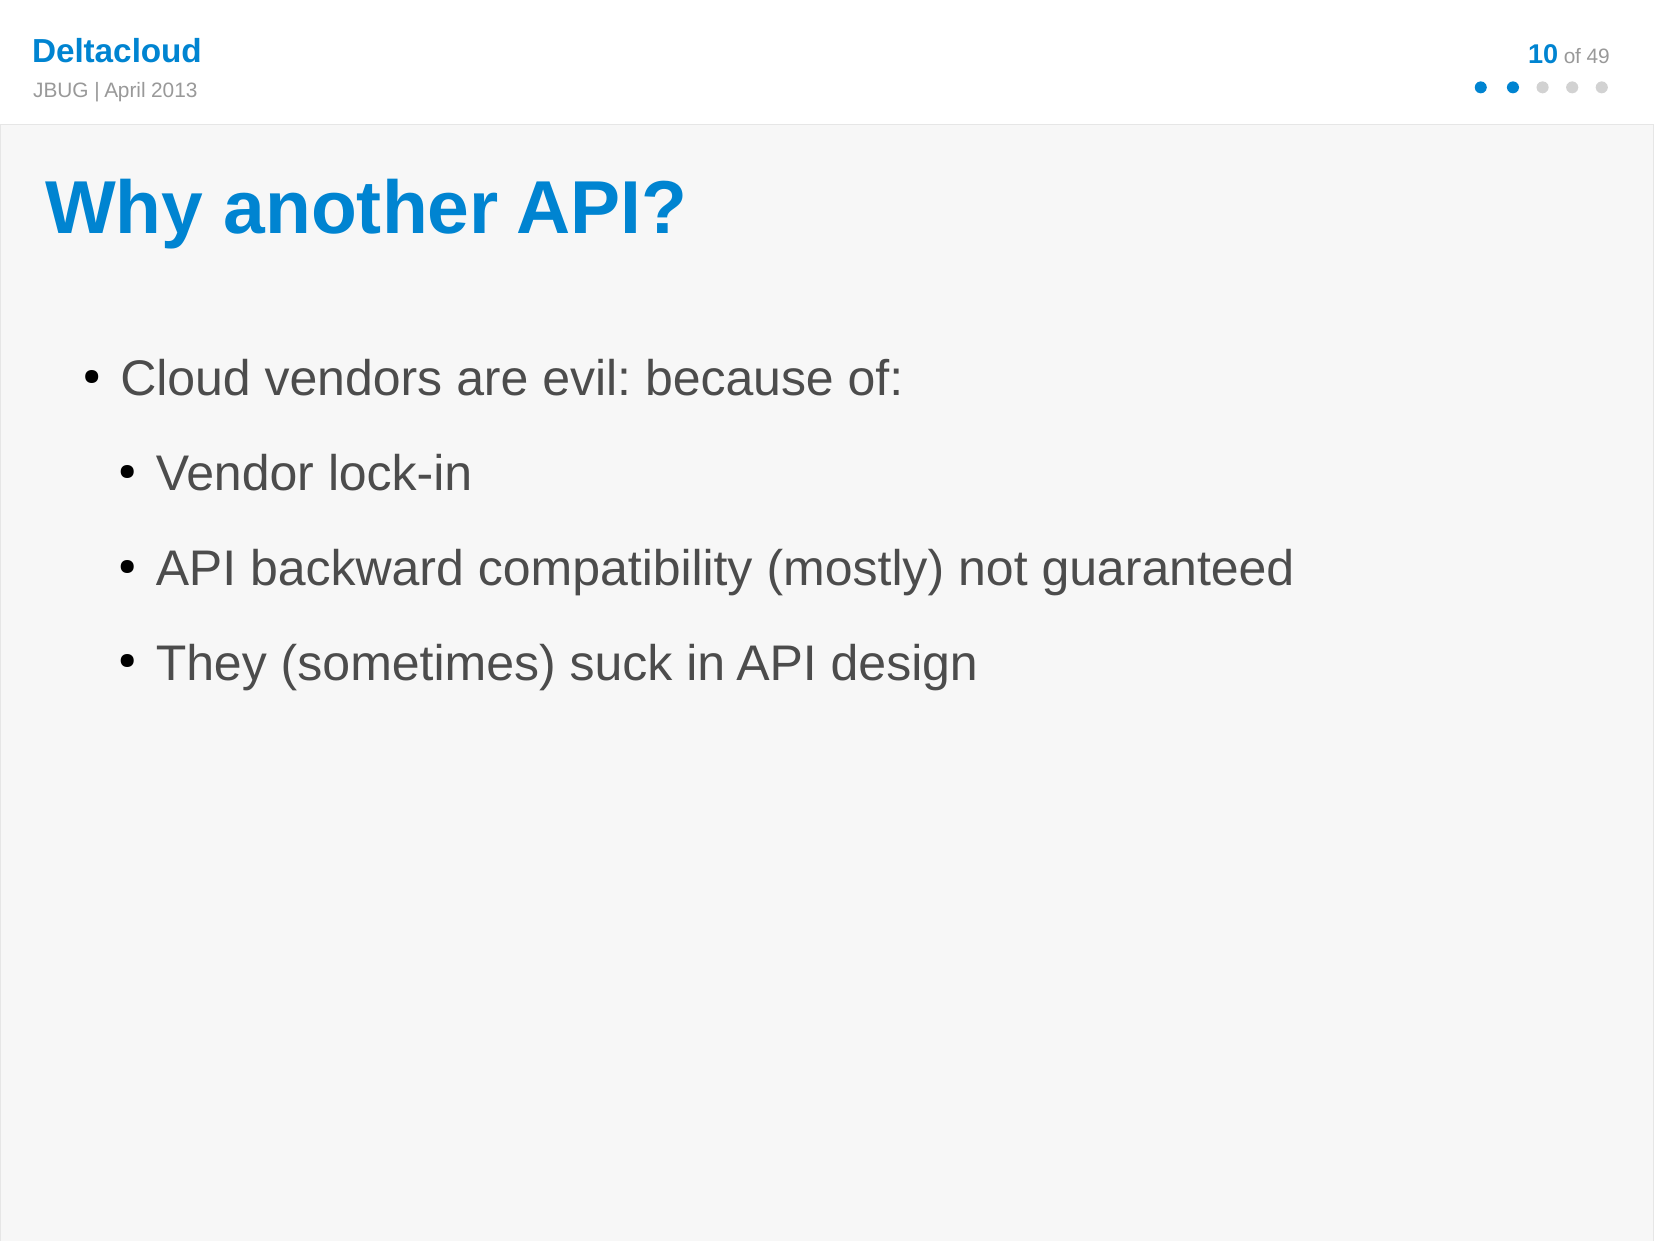

 of 49
Deltacloud
JBUG | April 2013
# Why another API?
Cloud vendors are evil: because of:
Vendor lock-in
API backward compatibility (mostly) not guaranteed
They (sometimes) suck in API design